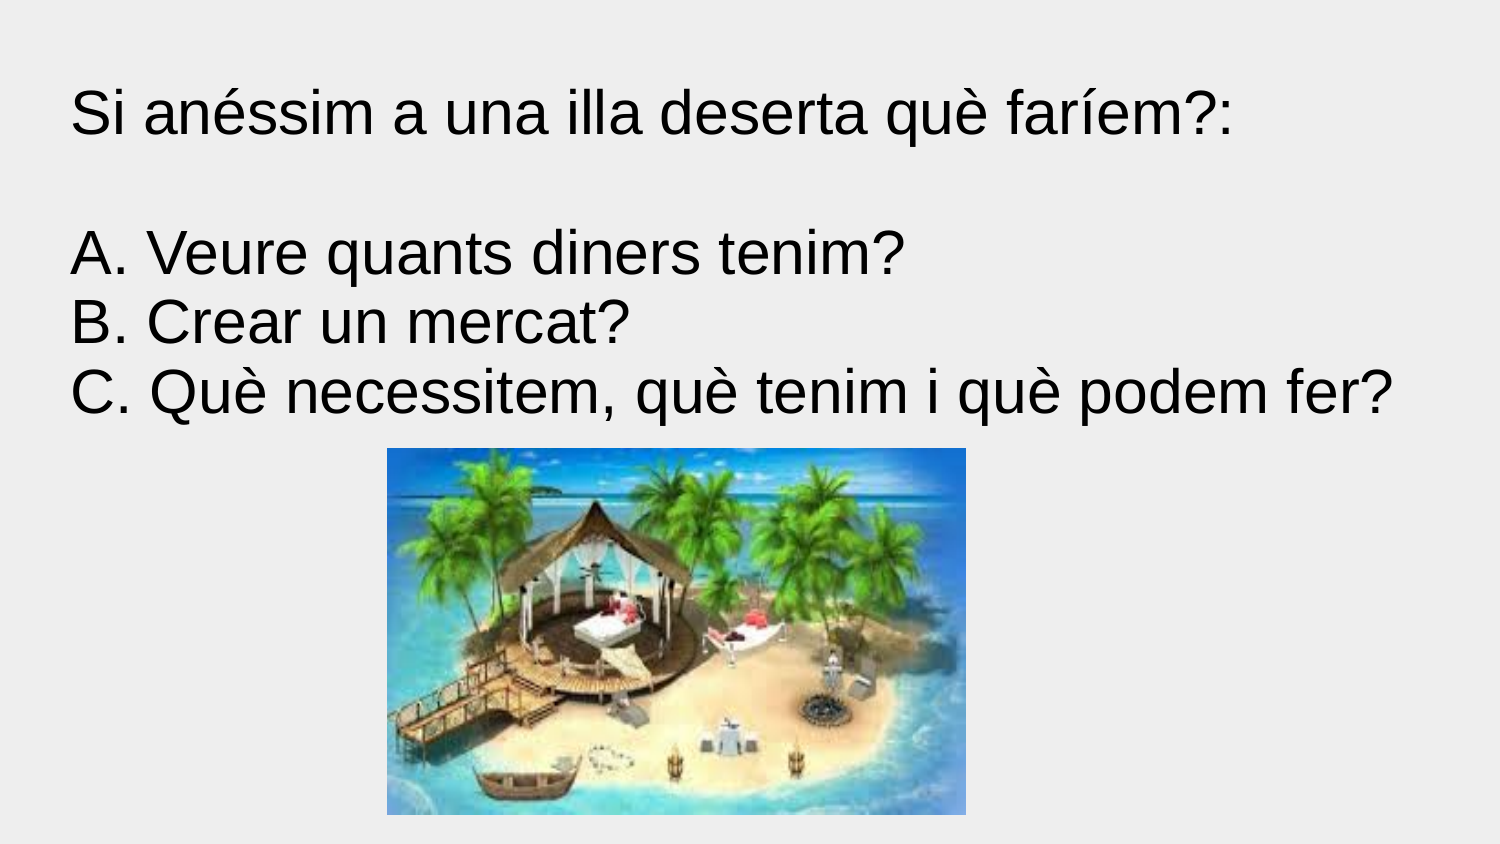

Si anéssim a una illa deserta què faríem?:
A. Veure quants diners tenim?
B. Crear un mercat?
C. Què necessitem, què tenim i què podem fer?